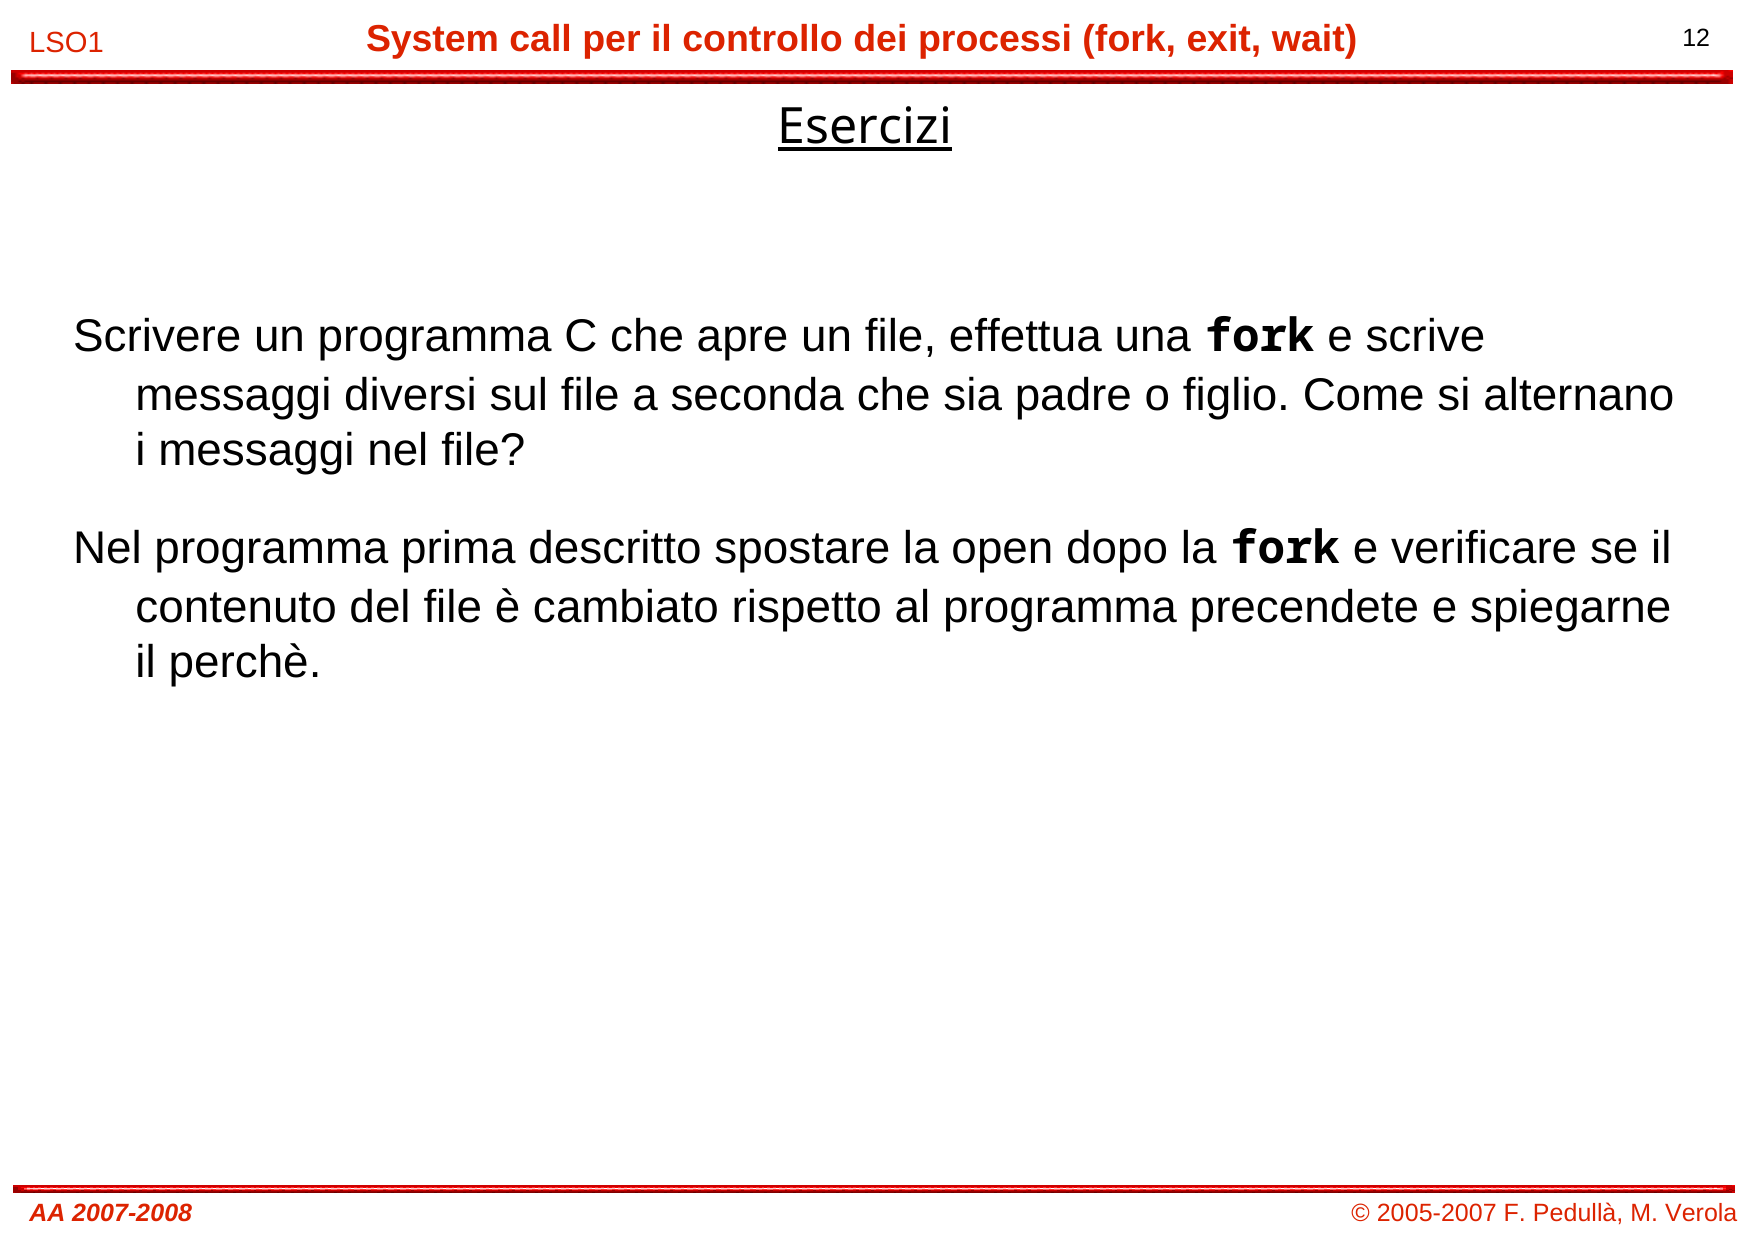

Esercizi
# Scrivere un programma C che apre un file, effettua una fork e scrive messaggi diversi sul file a seconda che sia padre o figlio. Come si alternano i messaggi nel file?
Nel programma prima descritto spostare la open dopo la fork e verificare se il contenuto del file è cambiato rispetto al programma precendete e spiegarne il perchè.